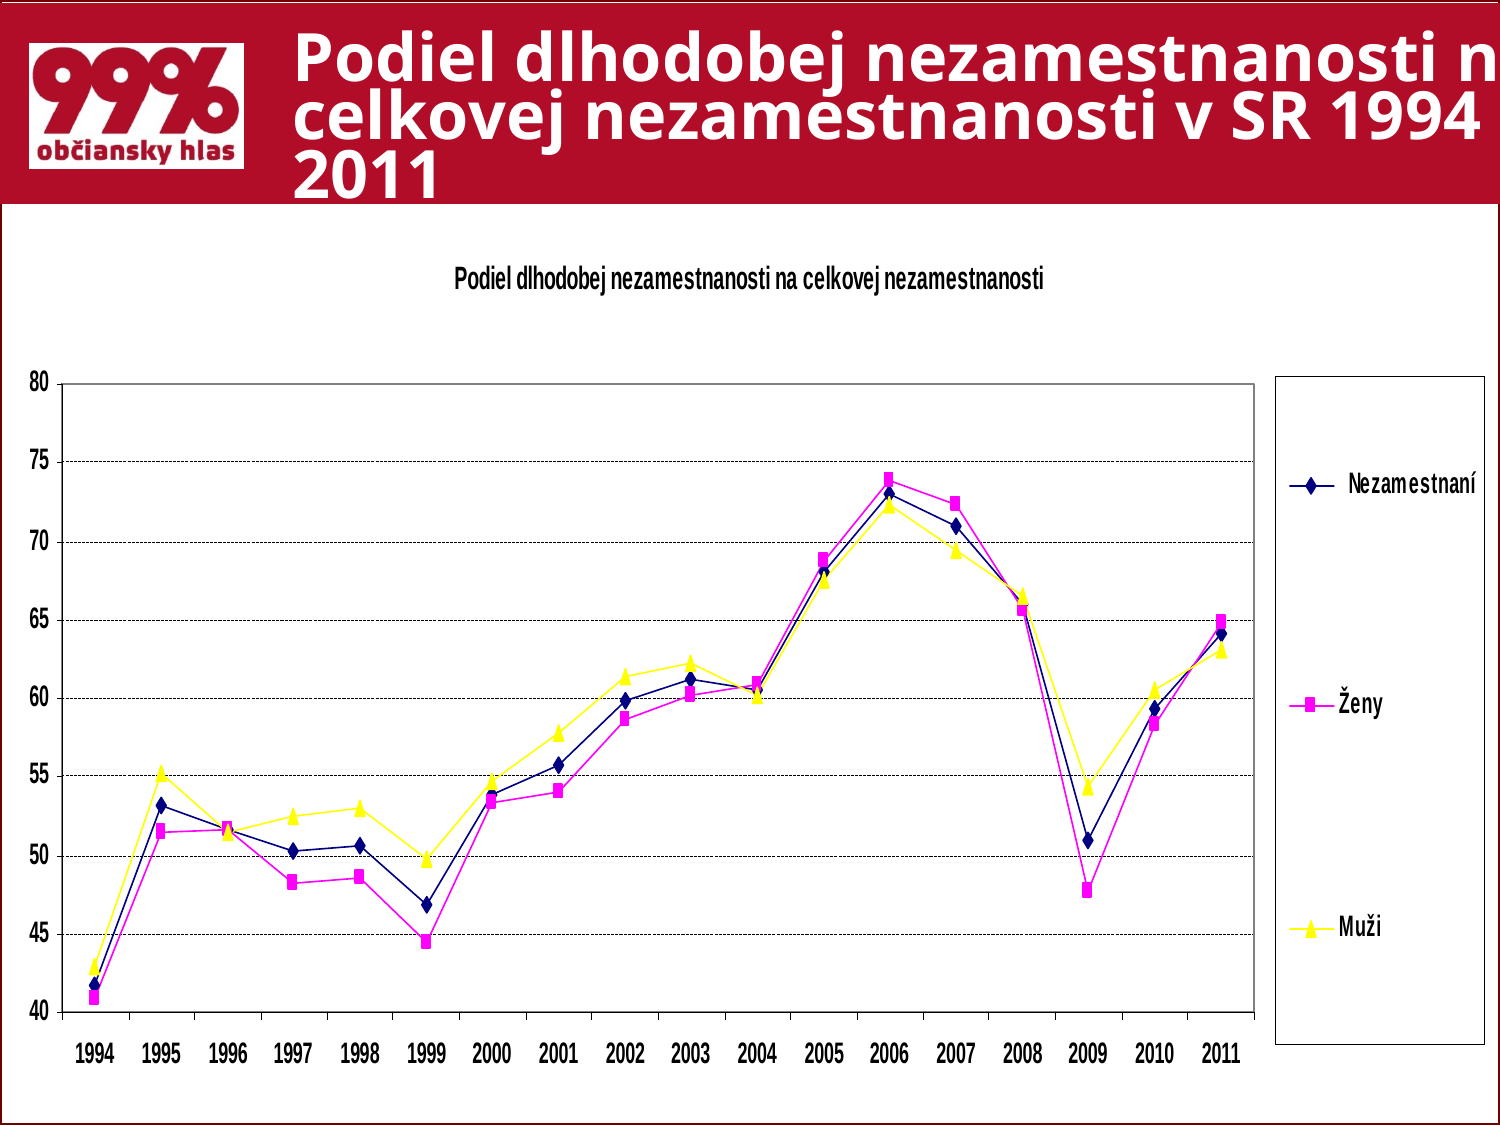

Podiel dlhodobej nezamestnanosti na celkovej nezamestnanosti v SR 1994 - 2011